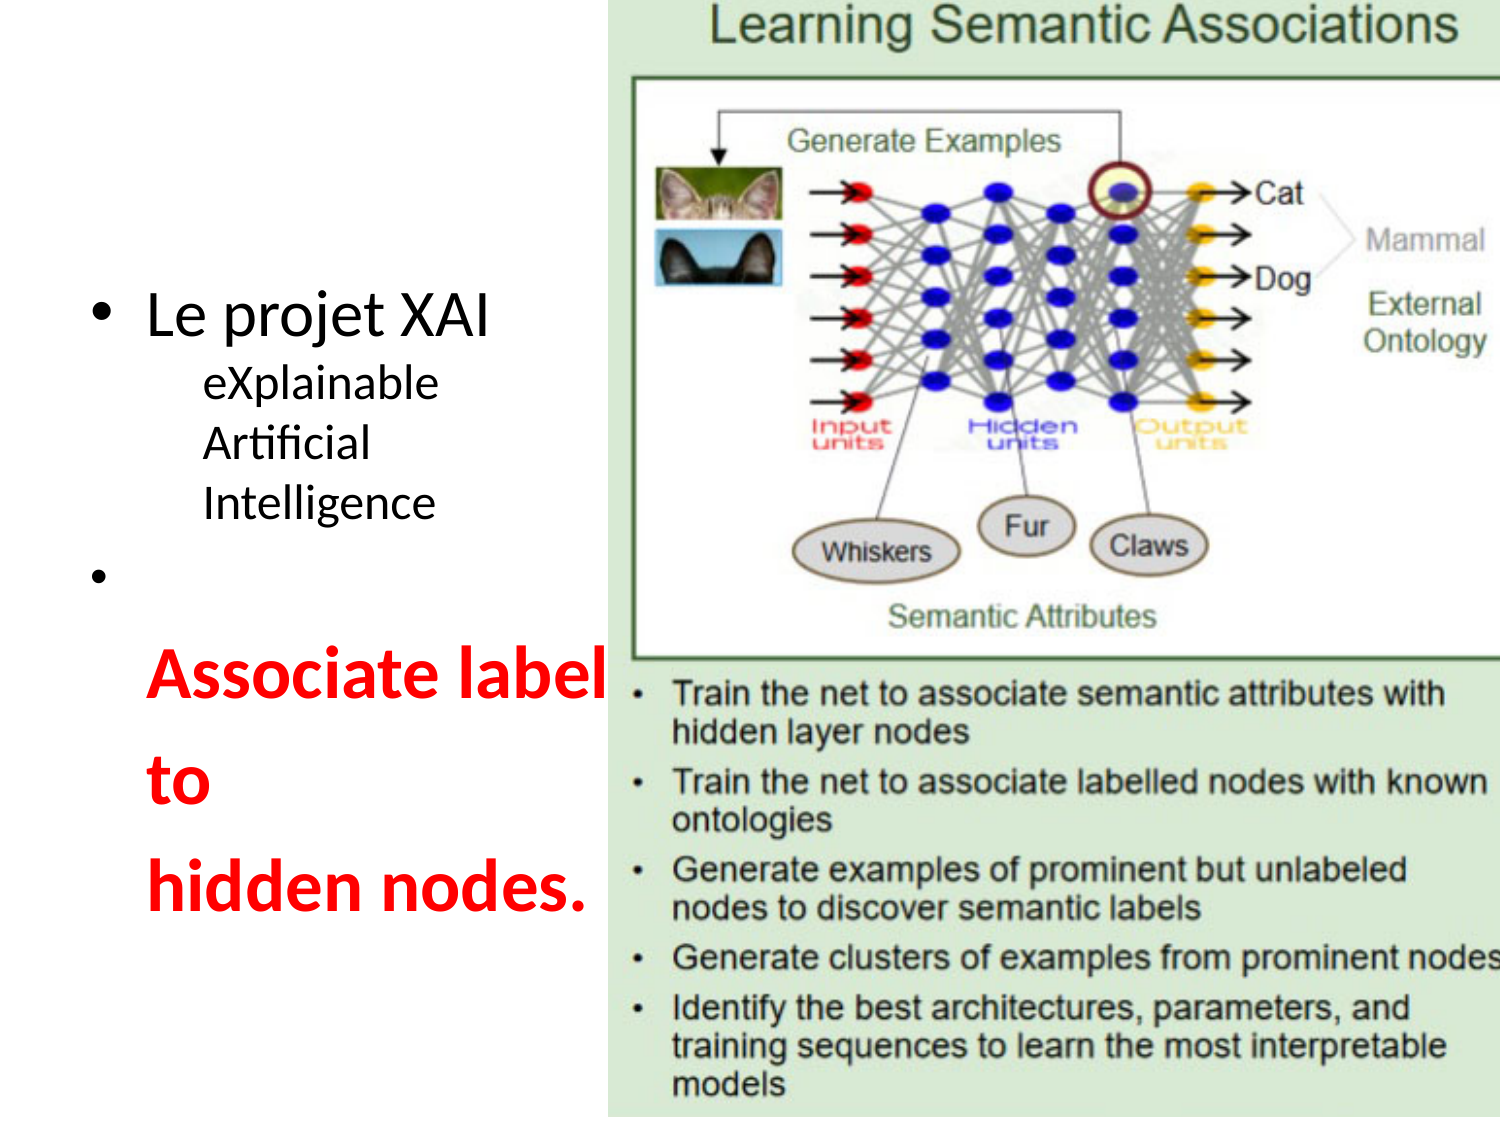

#
Le projet XAI
eXplainable
Artificial
Intelligence
Associate labels
to
hidden nodes.